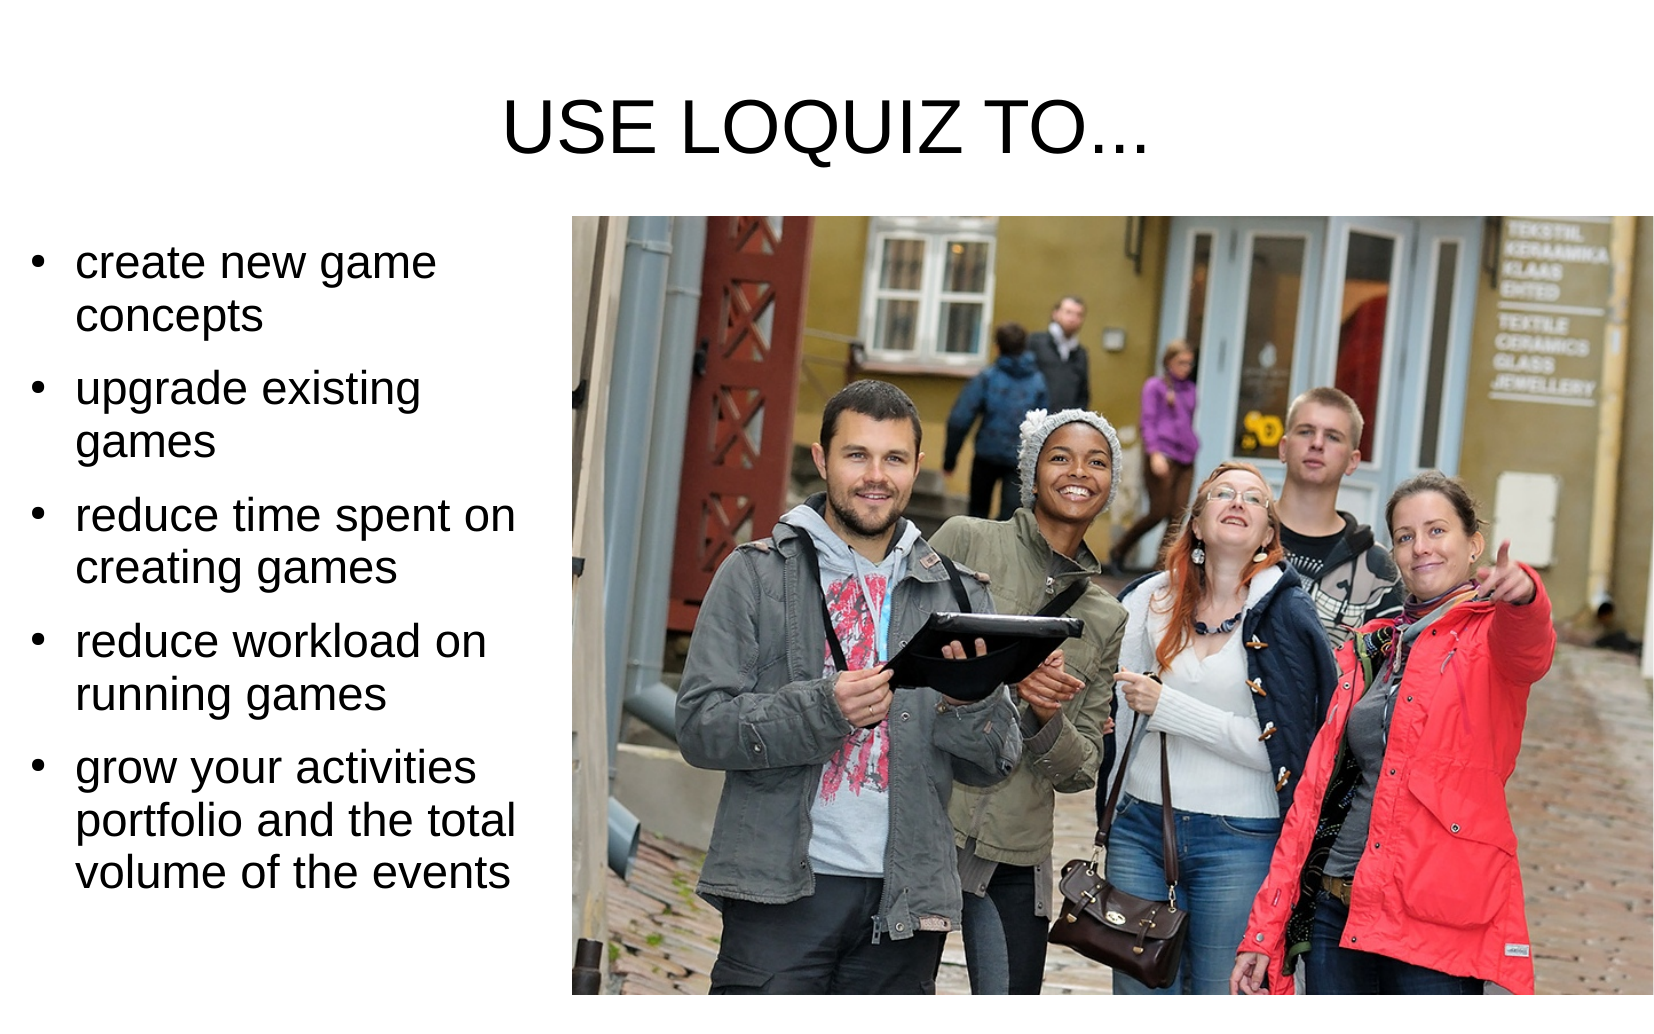

# USE LOQUIZ TO...
create new game concepts
upgrade existing games
reduce time spent on creating games
reduce workload on running games
grow your activities portfolio and the total volume of the events